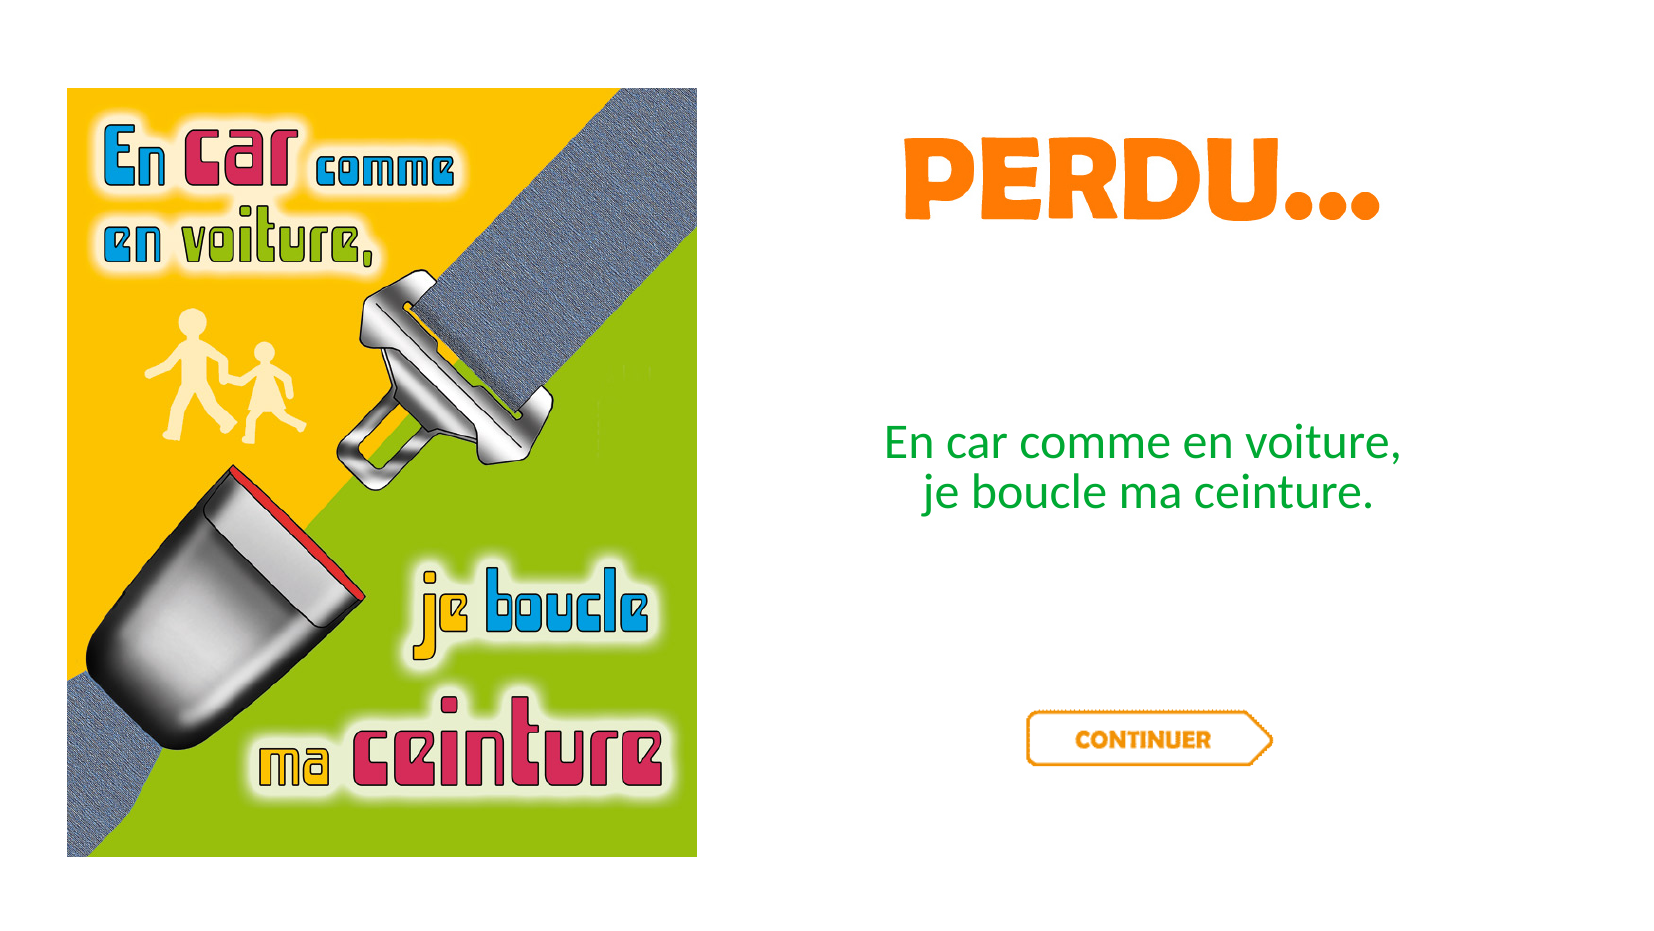

En car comme en voiture,
je boucle ma ceinture.